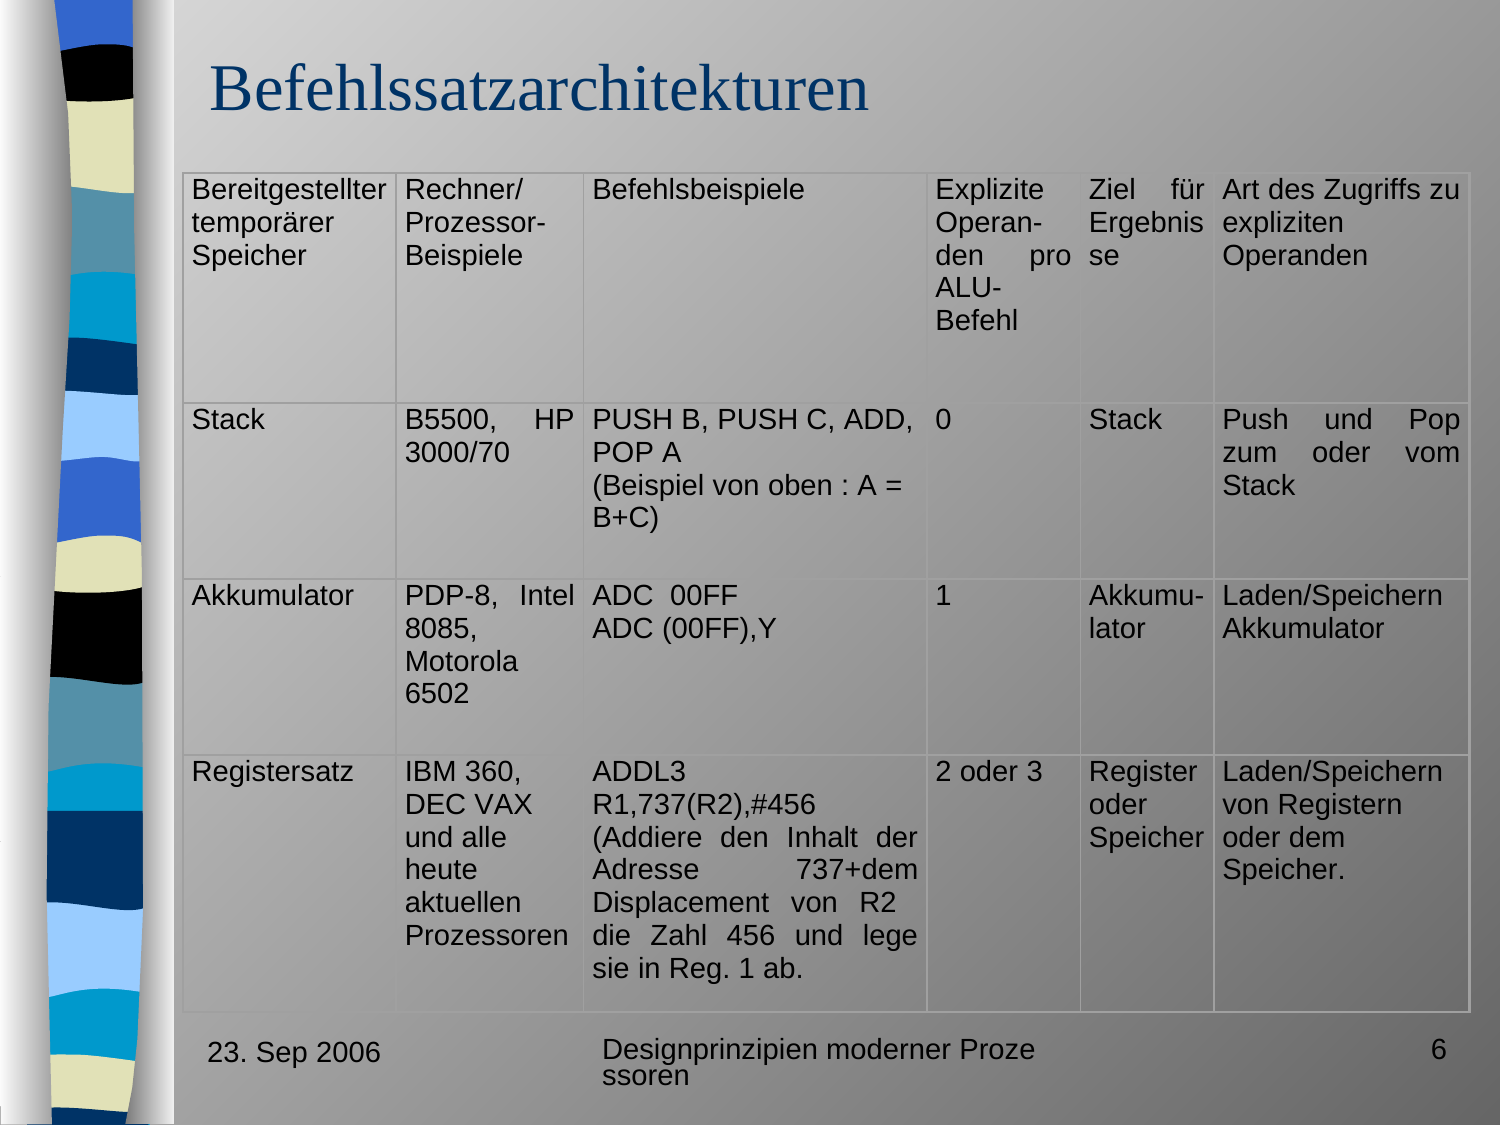

# Befehlssatzarchitekturen
Bereitgestellter temporärer Speicher
Rechner/
Prozessor-Beispiele
Befehlsbeispiele
Explizite Operan-den pro ALU-Befehl
Ziel für Ergebnisse
Art des Zugriffs zu expliziten Operanden
Stack
B5500, HP 3000/70
PUSH B, PUSH C, ADD, POP A
(Beispiel von oben : A = B+C)
0
Stack
Push und Pop zum oder vom Stack
Akkumulator
PDP-8, Intel 8085, Motorola 6502
ADC 00FF
ADC (00FF),Y
1
Akkumu-lator
Laden/Speichern
Akkumulator
Registersatz
IBM 360, DEC VAX und alle heute aktuellen Prozessoren
ADDL3 R1,737(R2),#456
(Addiere den Inhalt der Adresse 737+dem Displacement von R2 die Zahl 456 und lege sie in Reg. 1 ab.
2 oder 3
Register oder Speicher
Laden/Speichern von Registern oder dem Speicher.
Designprinzipien moderner Prozessoren
6